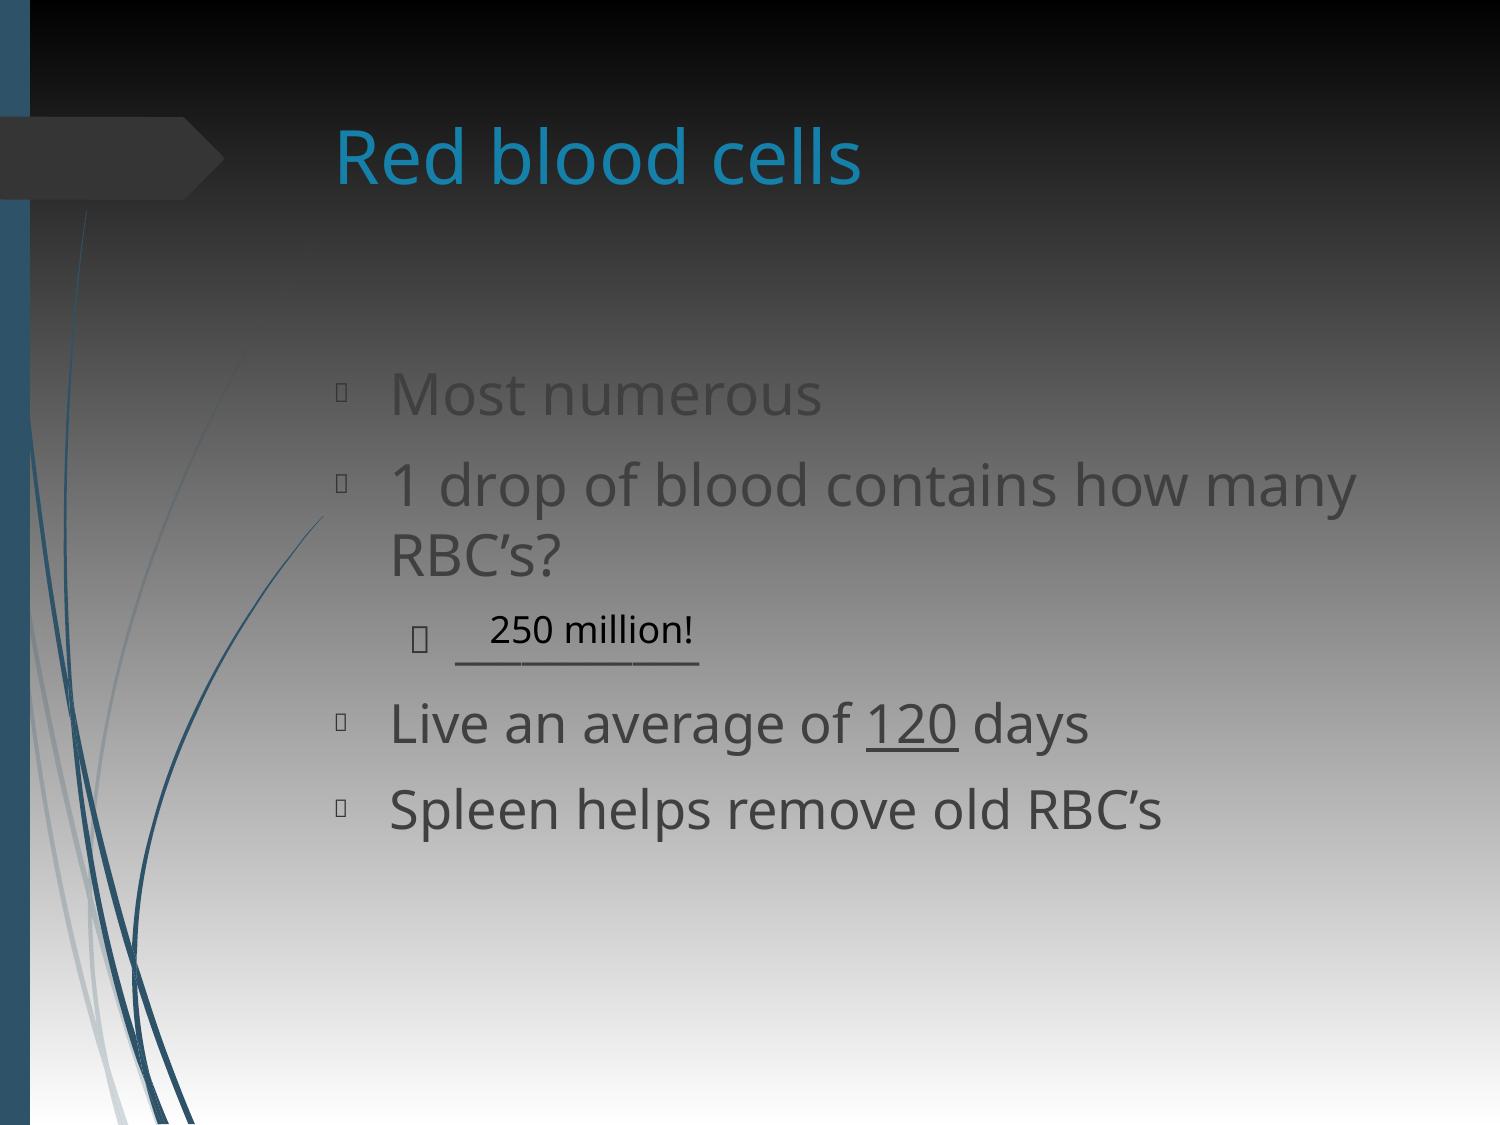

# Red blood cells
Most numerous
1 drop of blood contains how many RBC’s?
___________
Live an average of 120 days
Spleen helps remove old RBC’s
250 million!